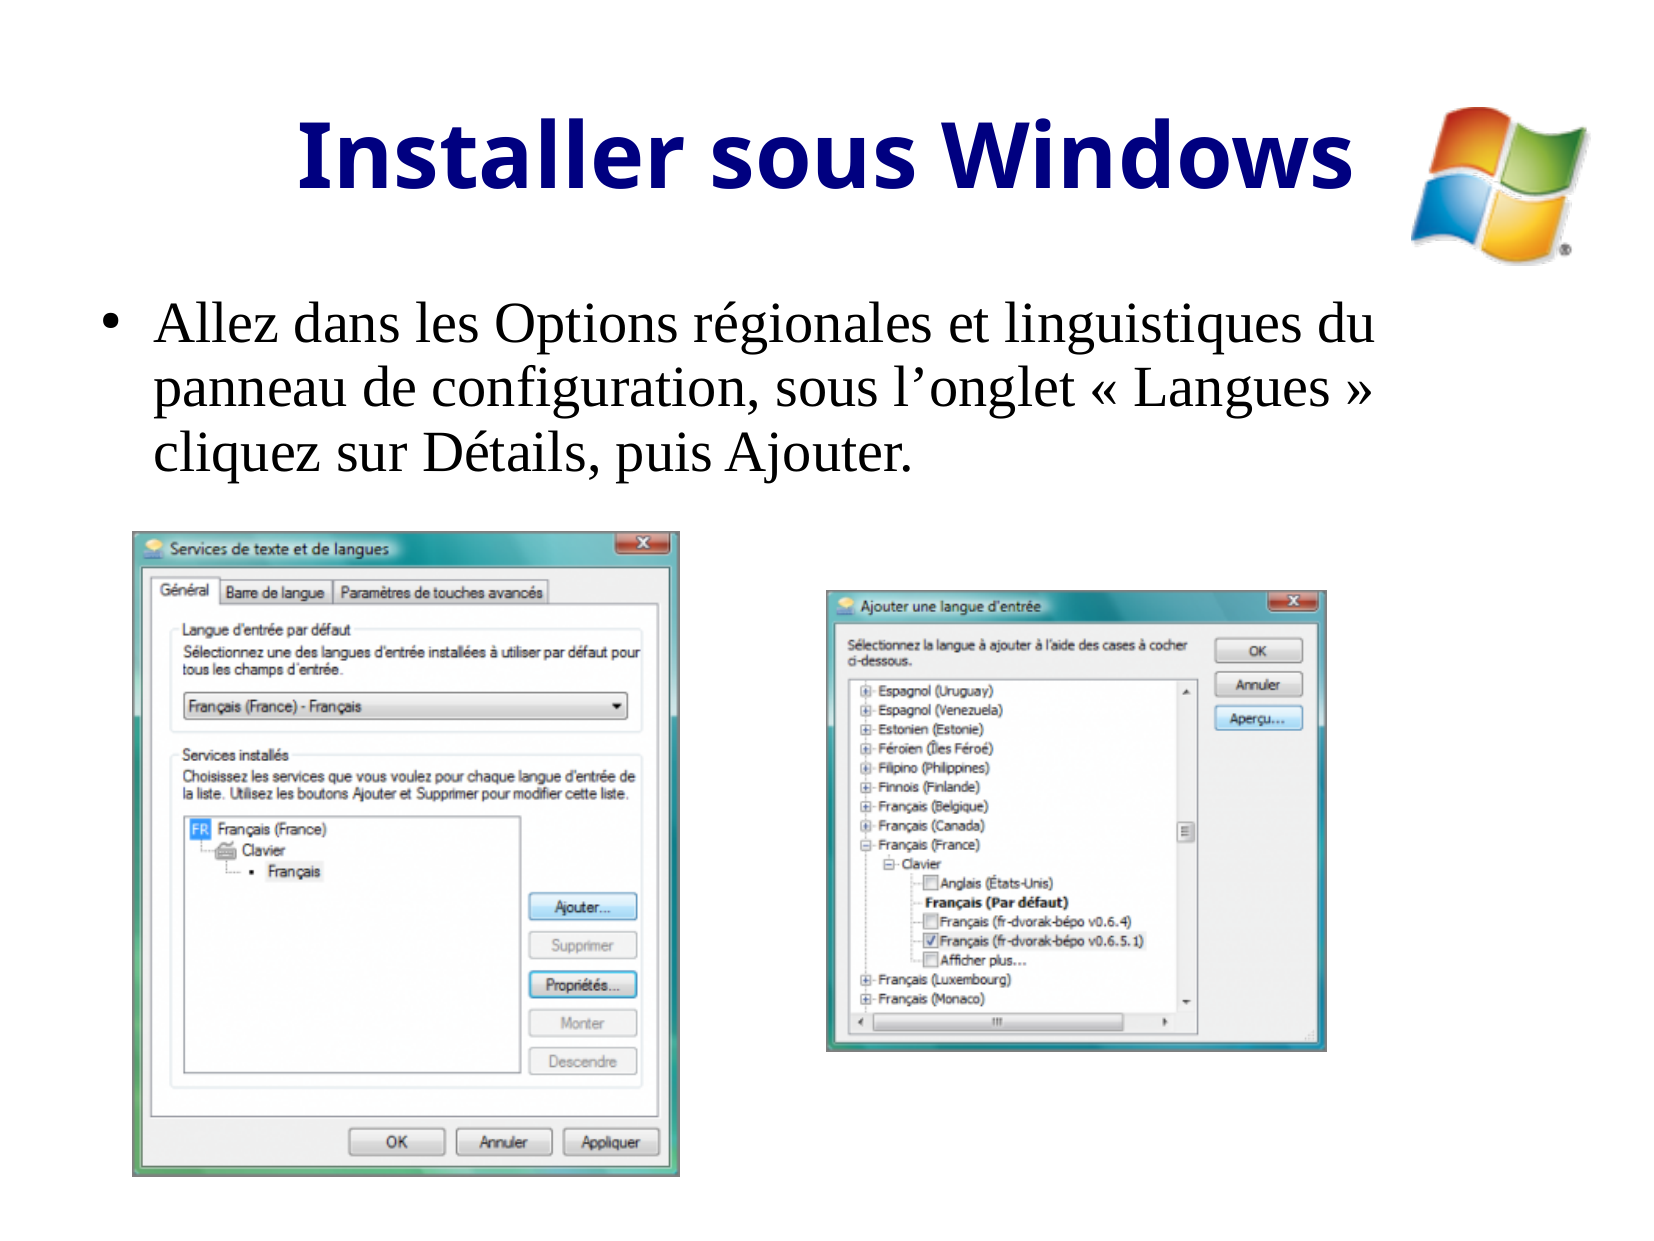

# Installer sous Windows
Allez dans les Options régionales et linguistiques du panneau de configuration, sous l’onglet « Langues »
cliquez sur Détails, puis Ajouter.